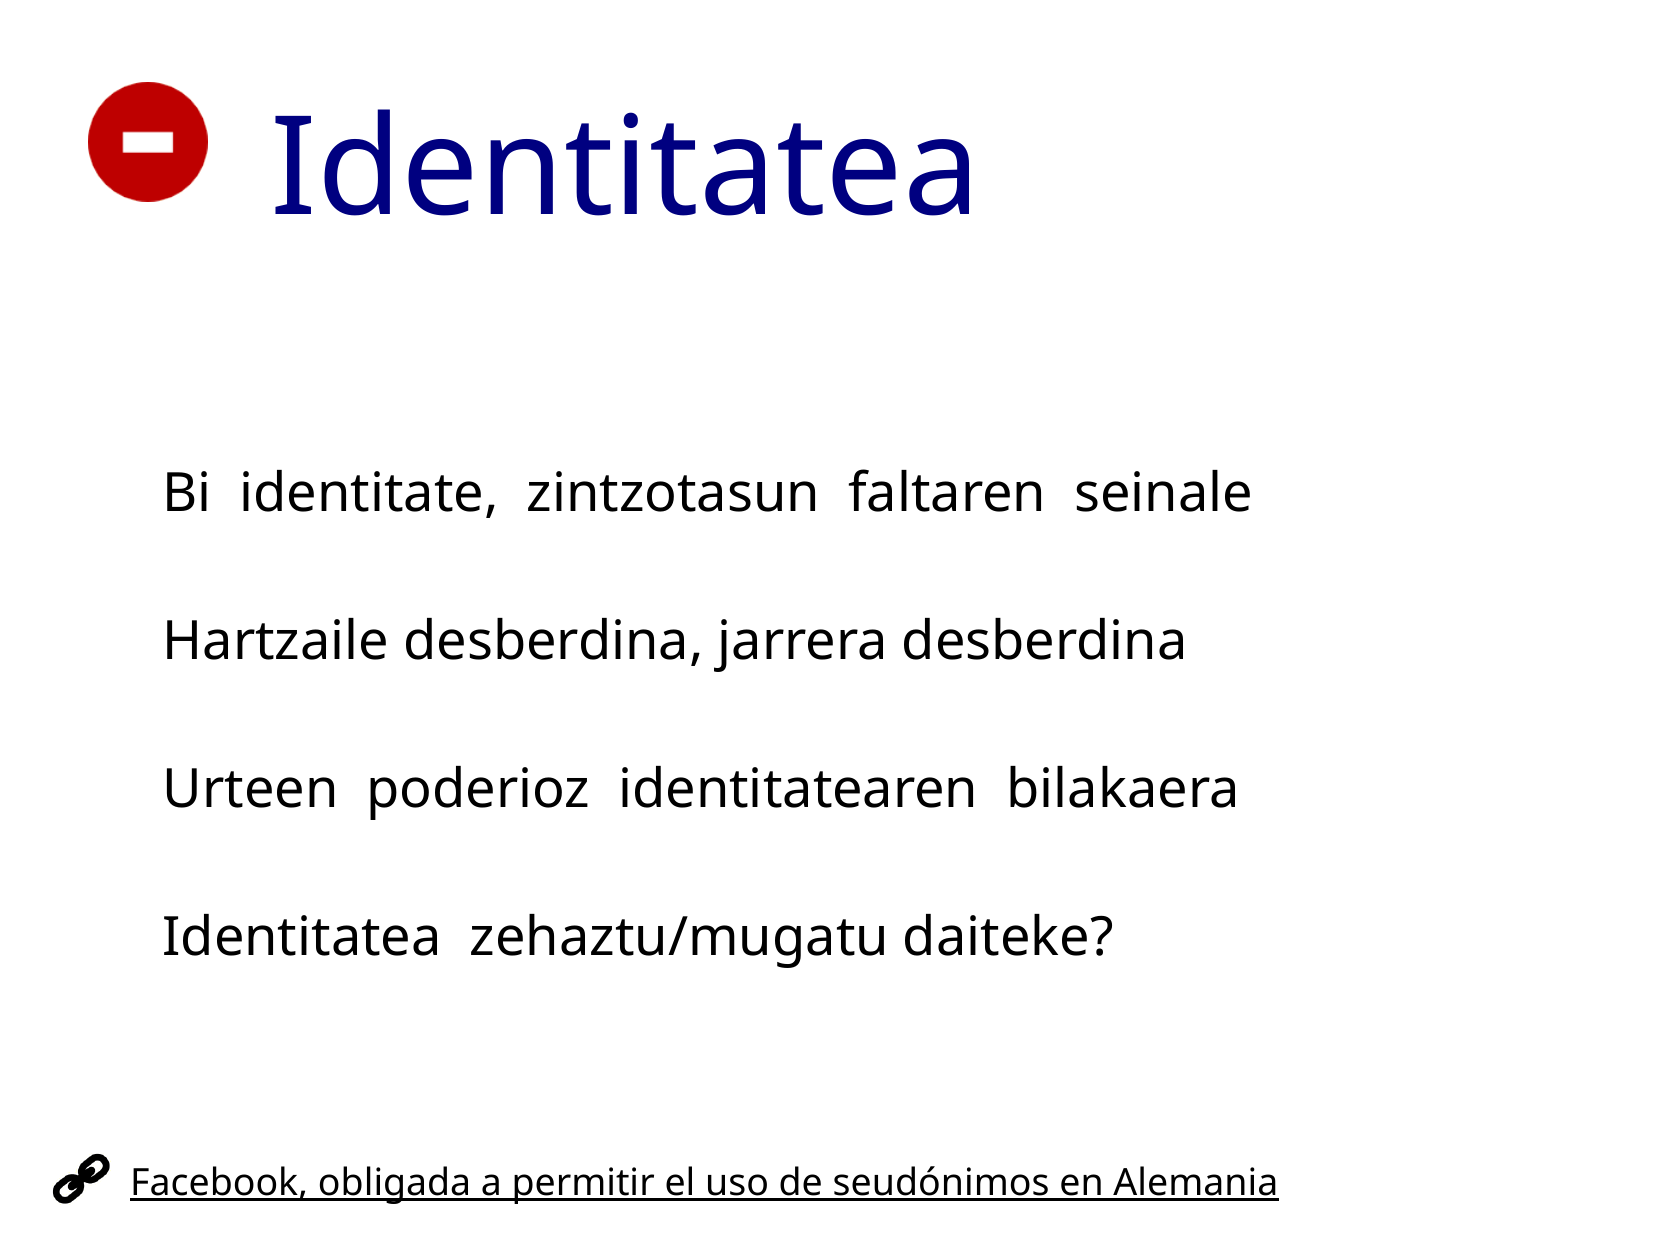

Identitatea
Bi identitate, zintzotasun faltaren seinale
Hartzaile desberdina, jarrera desberdina
Urteen poderioz identitatearen bilakaera
Identitatea zehaztu/mugatu daiteke?
Facebook, obligada a permitir el uso de seudónimos en Alemania